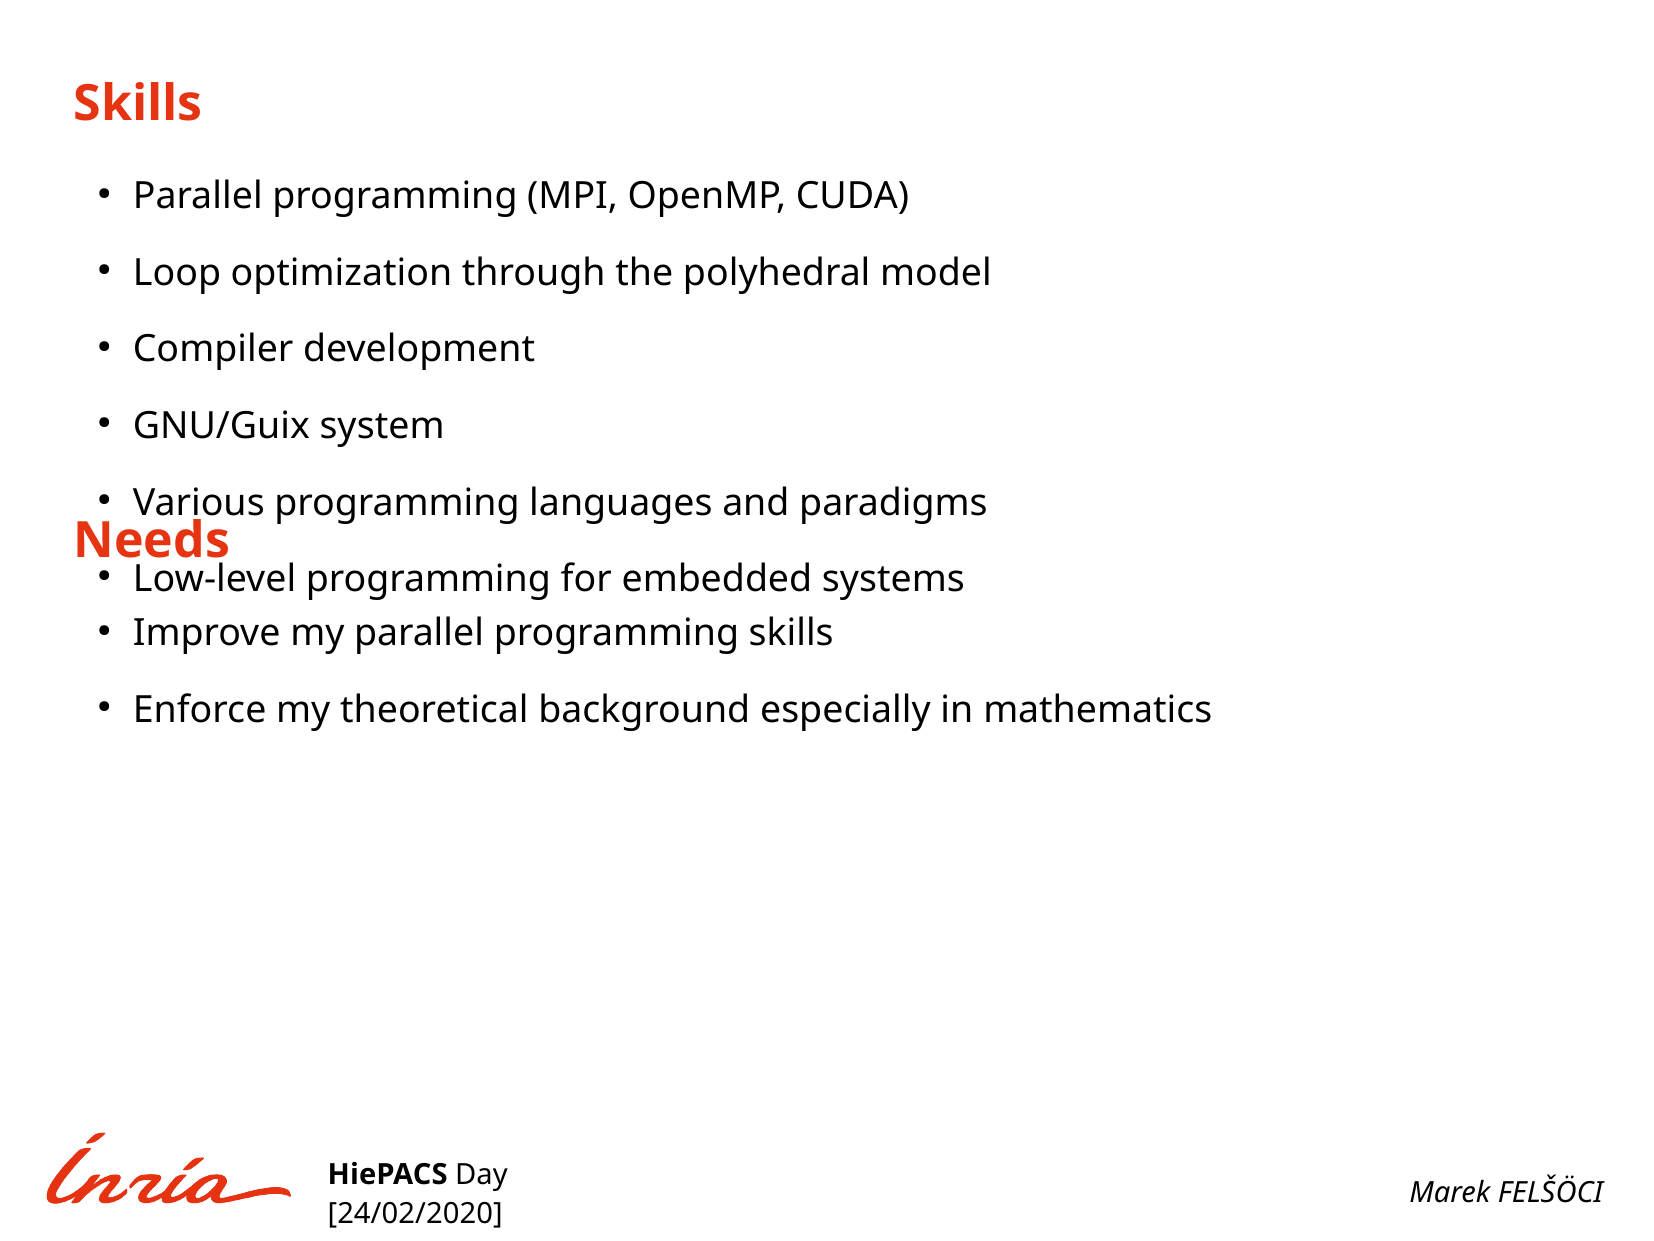

Skills
Parallel programming (MPI, OpenMP, CUDA)
Loop optimization through the polyhedral model
Compiler development
GNU/Guix system
Various programming languages and paradigms
Low-level programming for embedded systems
Needs
Improve my parallel programming skills
Enforce my theoretical background especially in mathematics